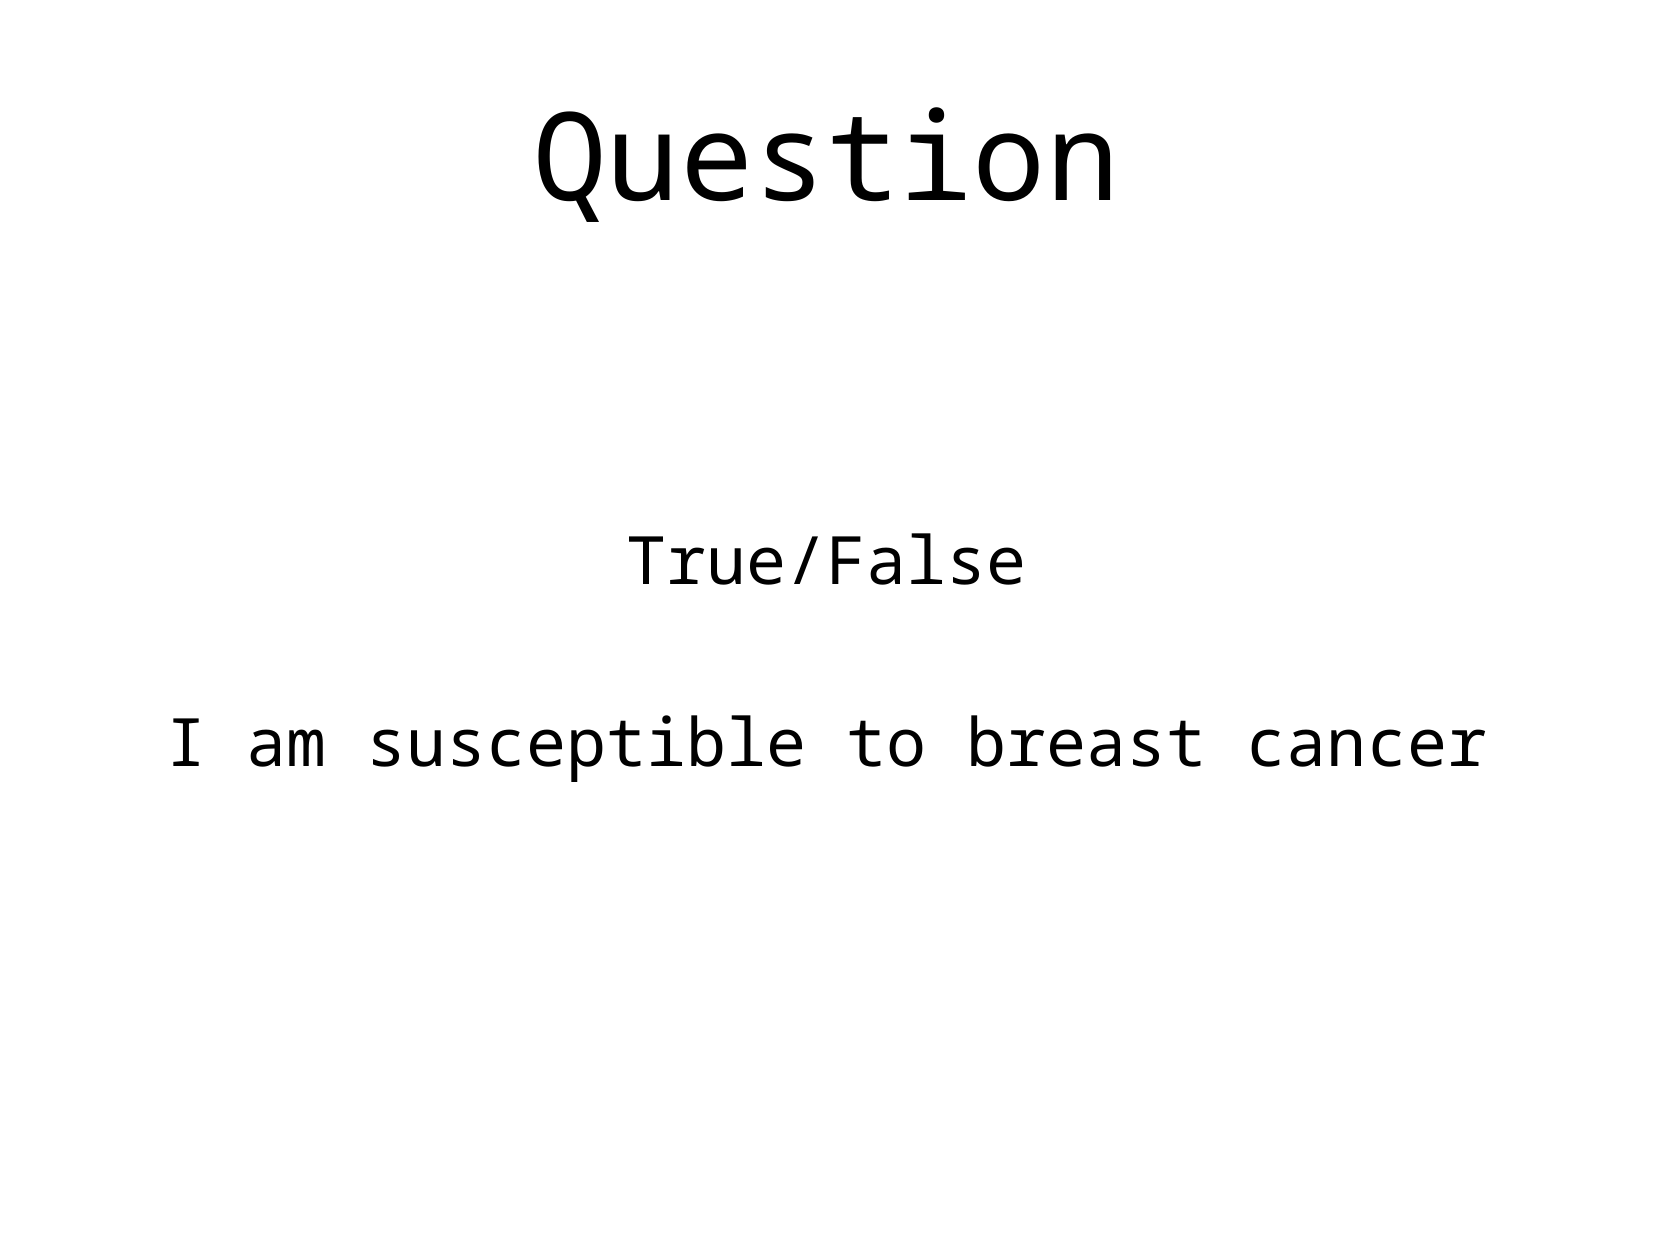

# Question
True/False
I am susceptible to breast cancer